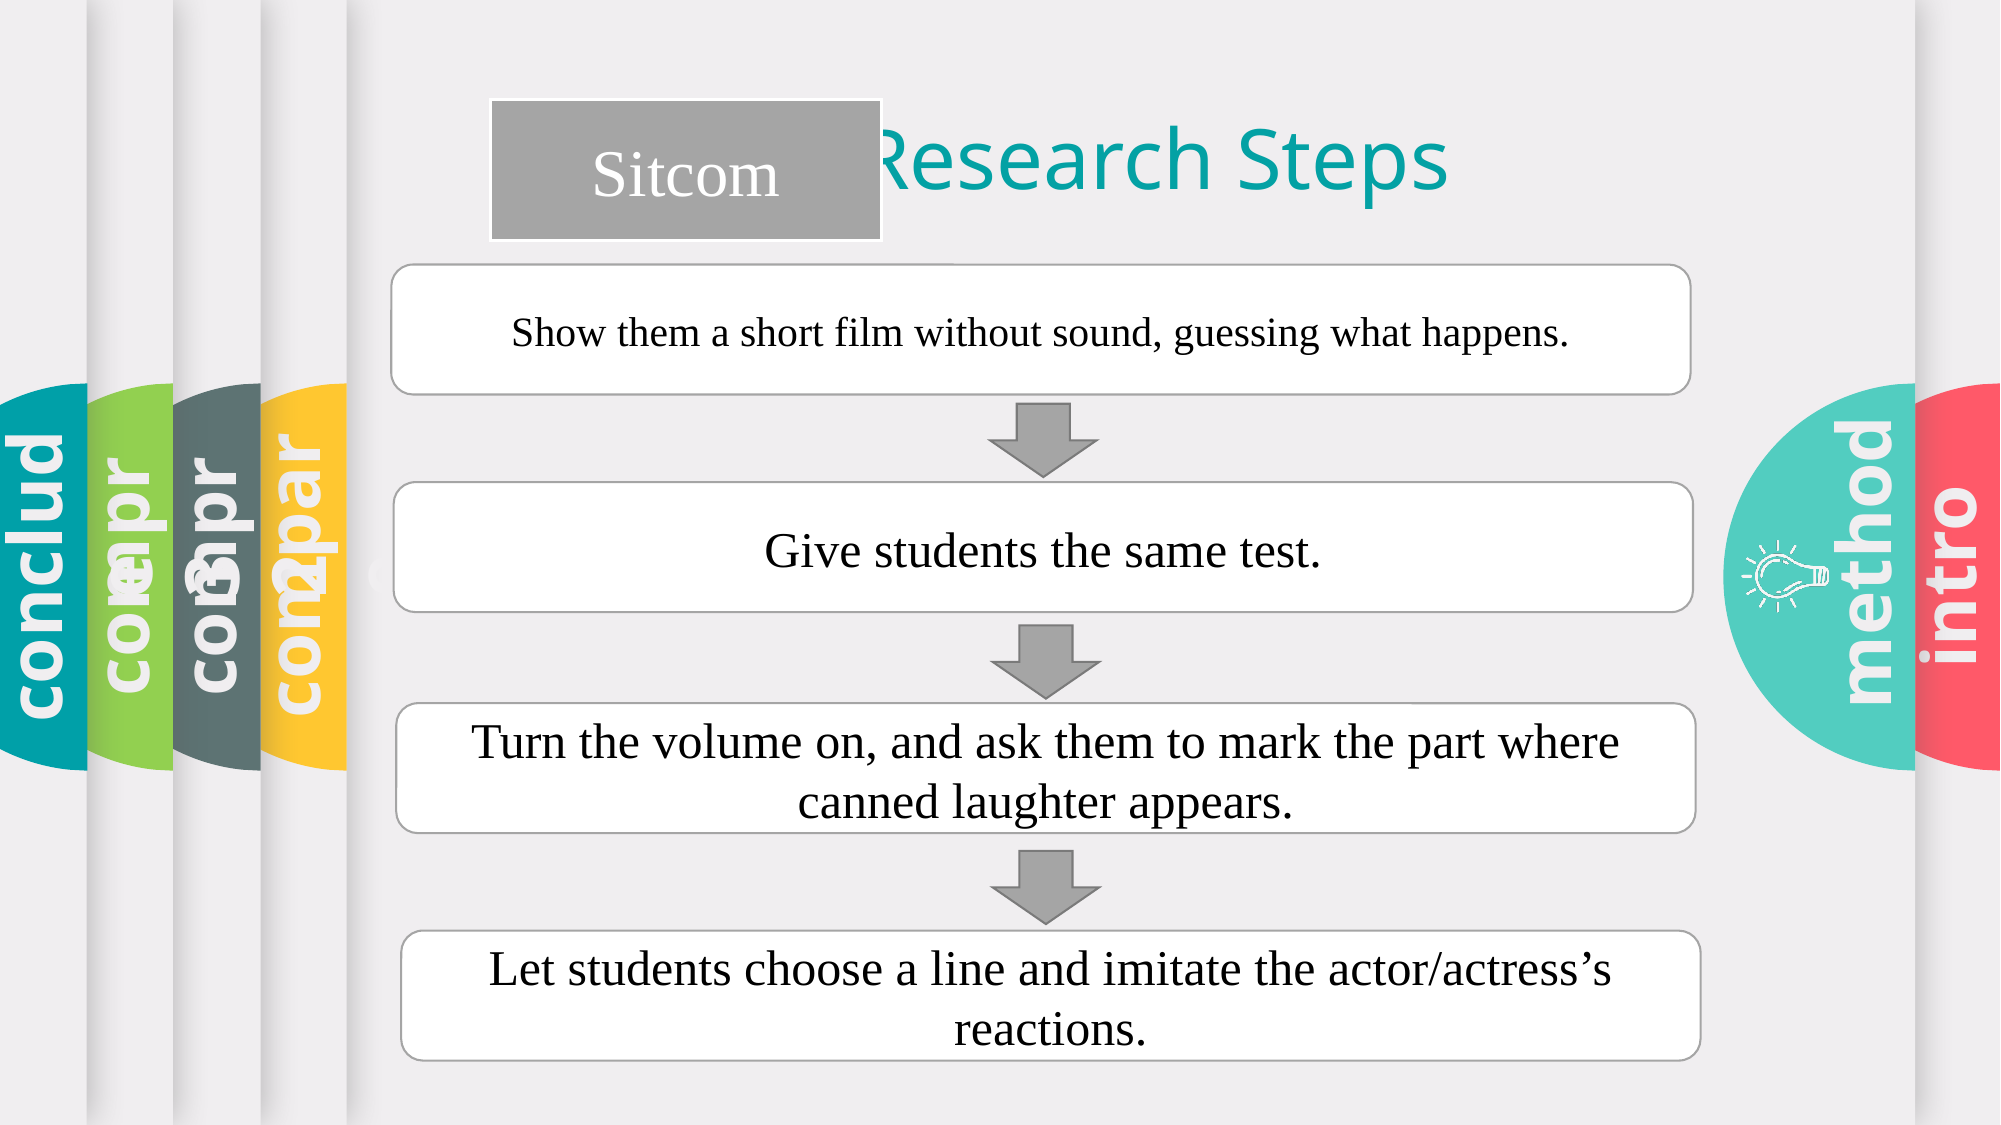

conclude
compr 2
compare
compr 3
intro
method
Sitcom
Research Steps
Show them a short film without sound, guessing what happens.
Give students the same test.
Turn the volume on, and ask them to mark the part where canned laughter appears.
Let students choose a line and imitate the actor/actress’s reactions.